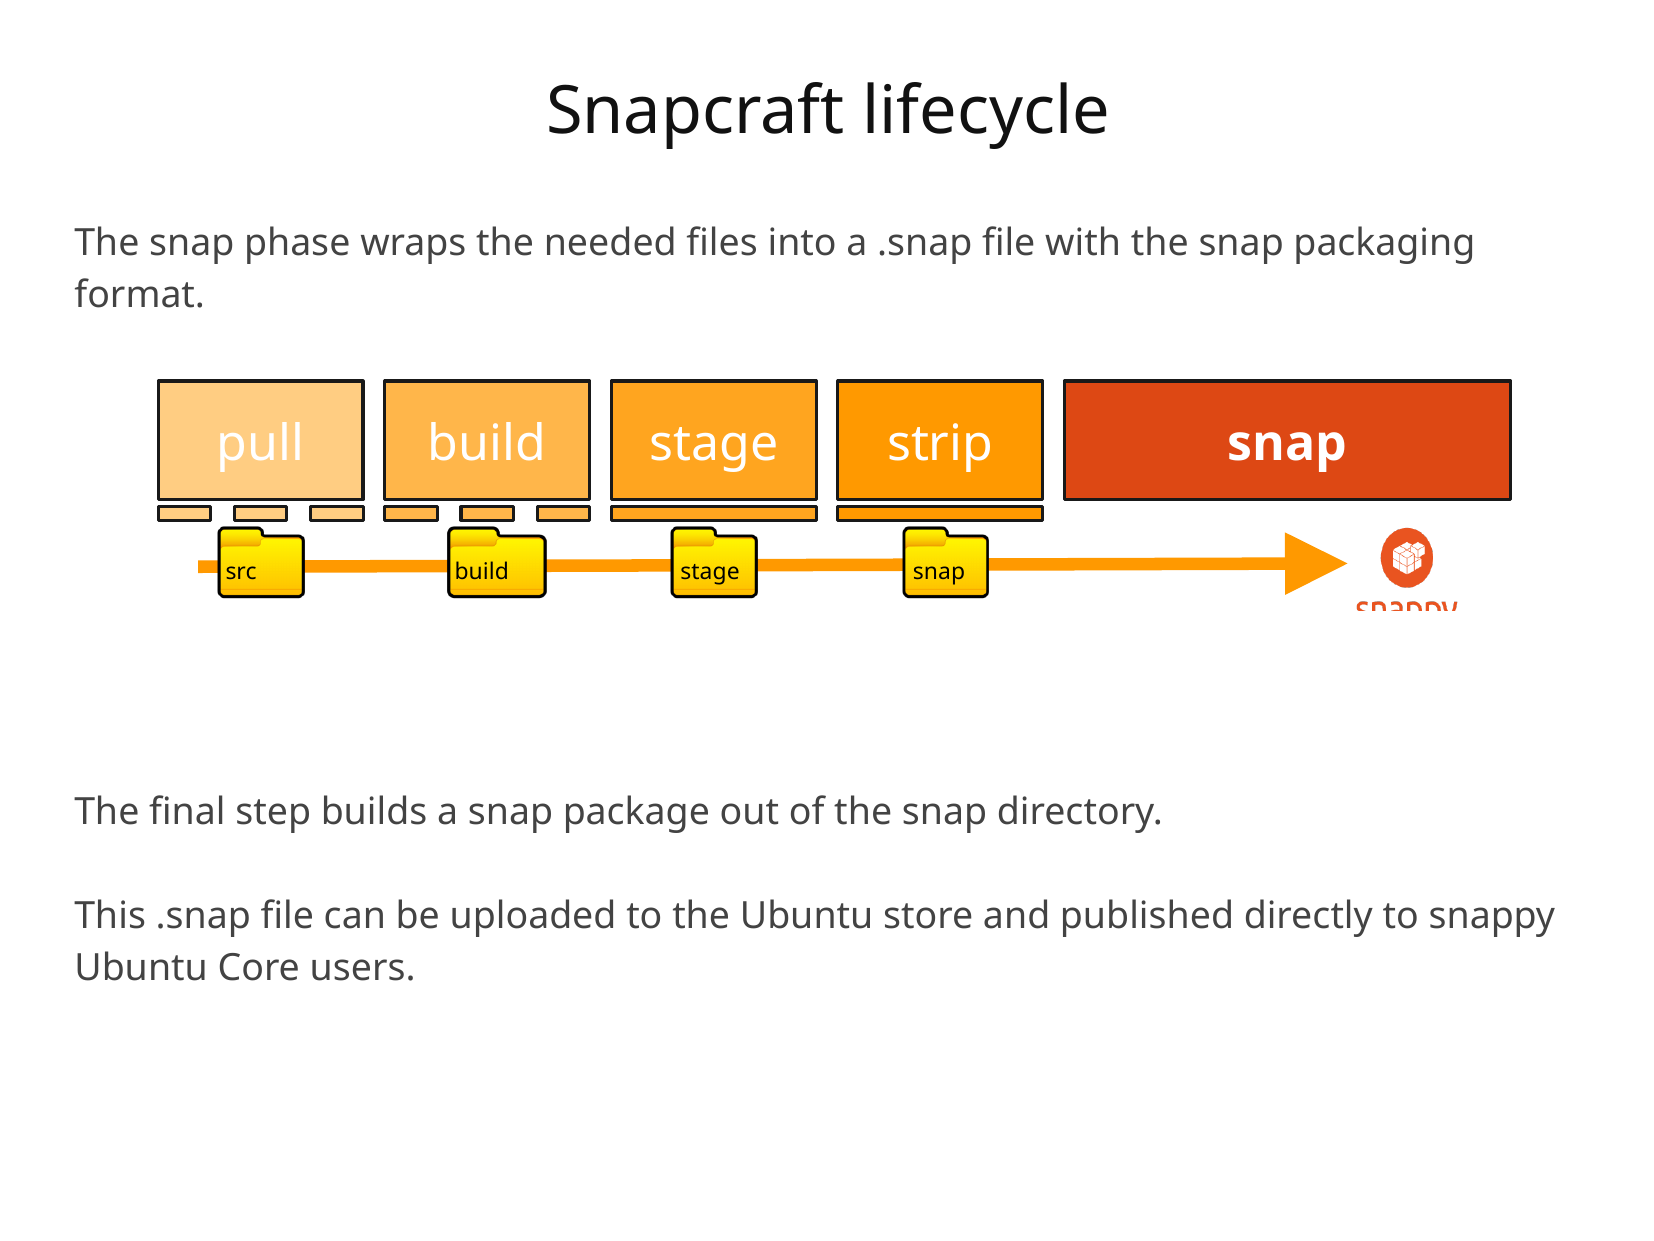

Snapcraft lifecycle
The snap phase wraps the needed files into a .snap file with the snap packaging format.
The final step builds a snap package out of the snap directory.
This .snap file can be uploaded to the Ubuntu store and published directly to snappy Ubuntu Core users.
pull
build
stage
strip
snap
stage
snap
src
src
build